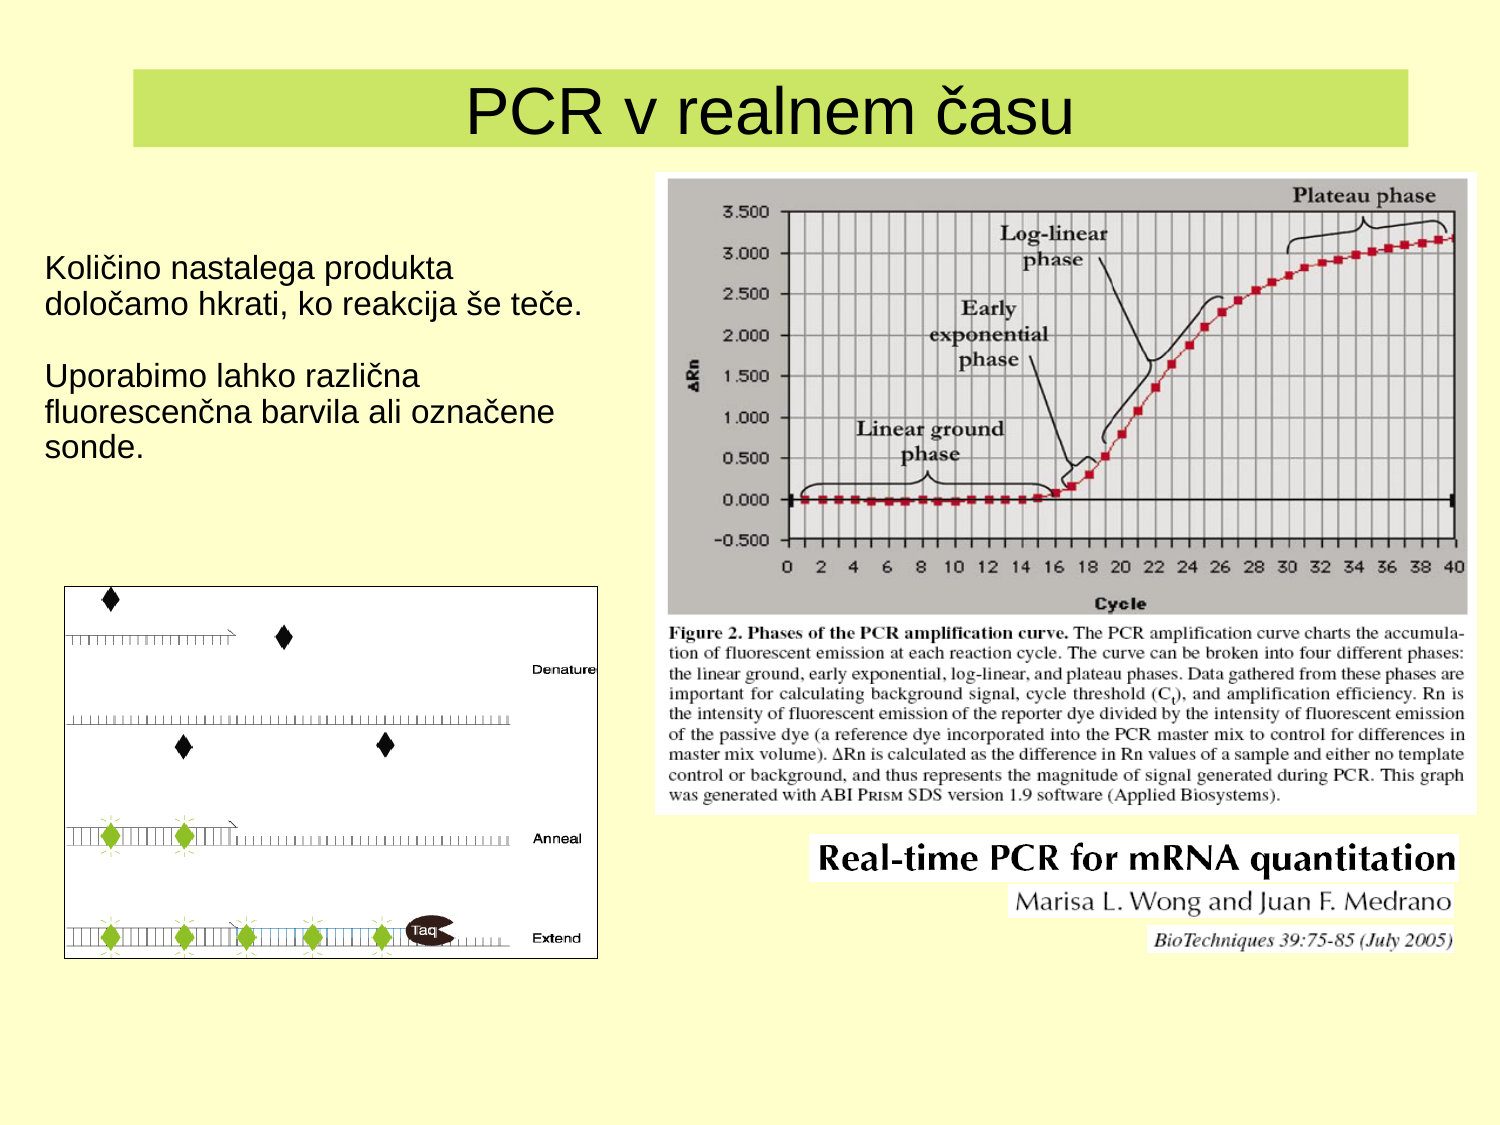

# PCR v realnem času
Količino nastalega produkta določamo hkrati, ko reakcija še teče.
Uporabimo lahko različna fluorescenčna barvila ali označene sonde.